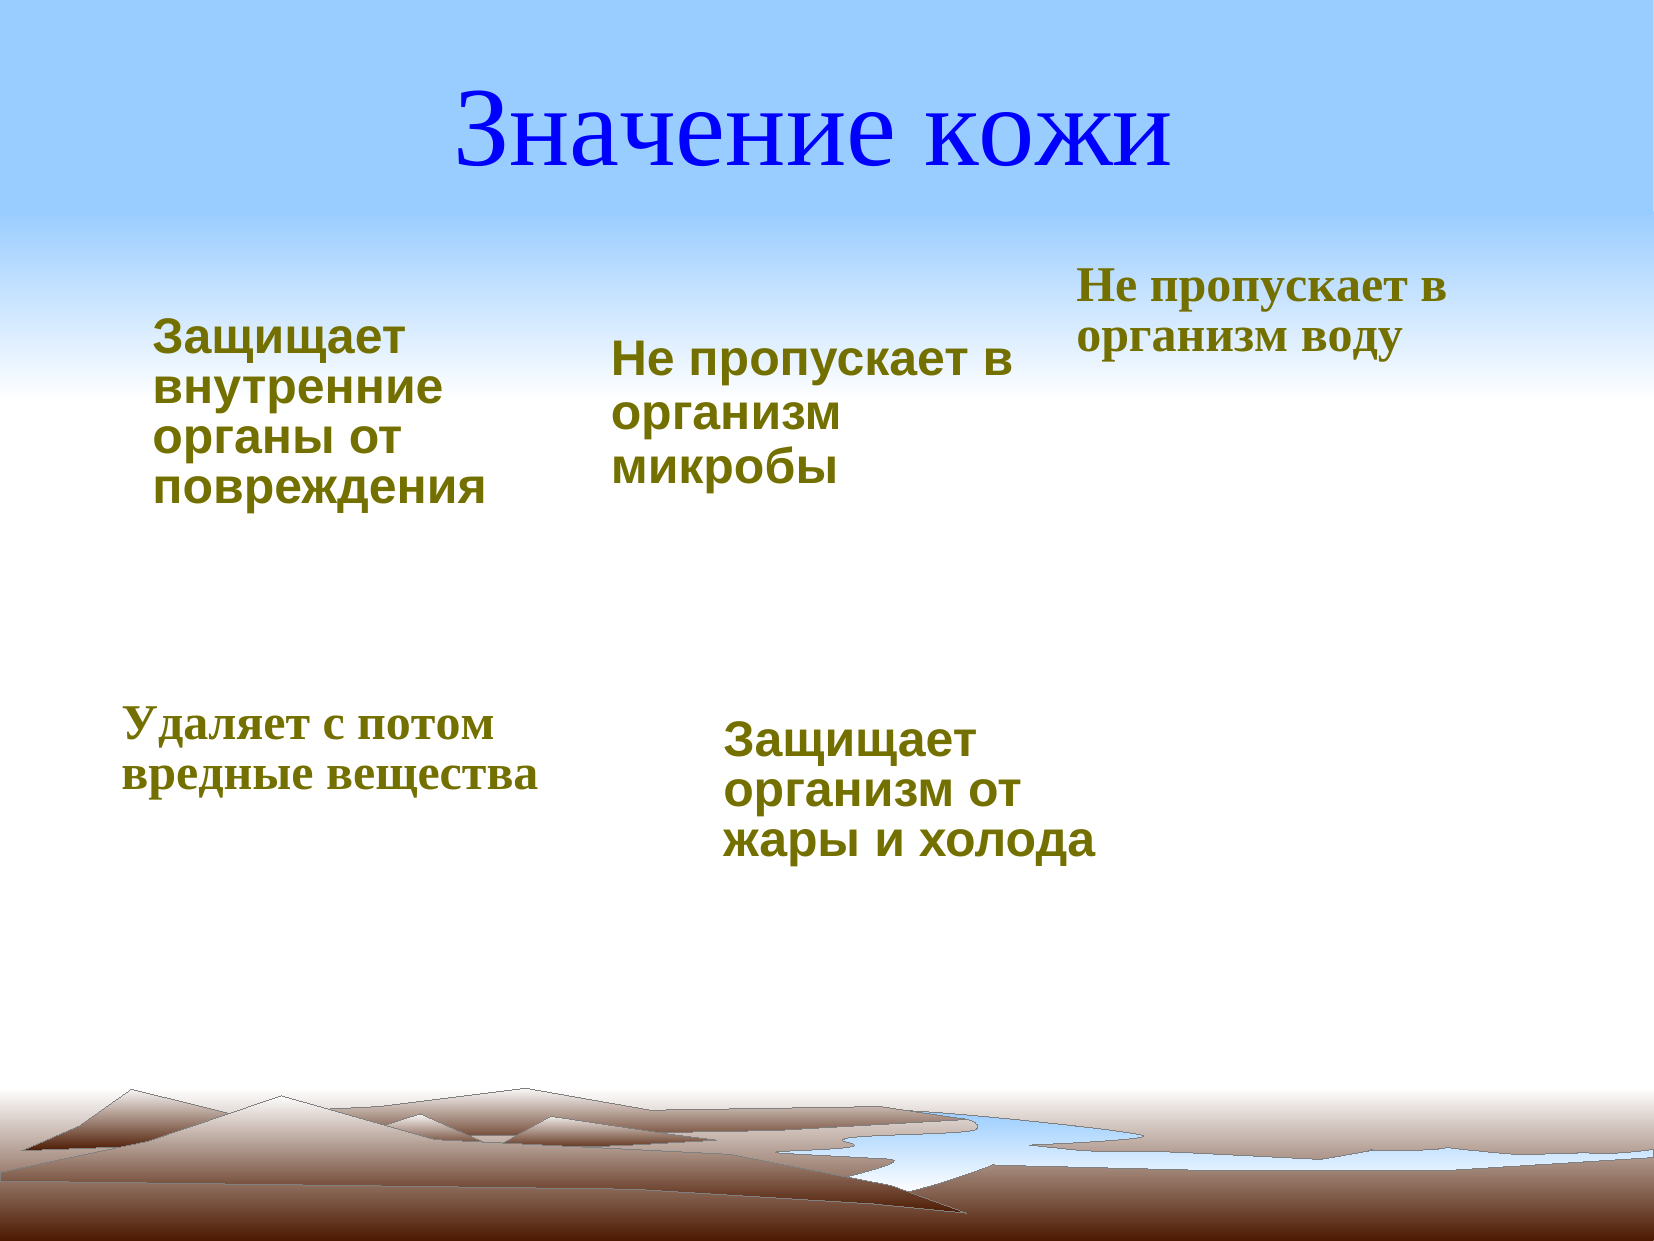

# Значение кожи
Не пропускает в организм воду
Защищает внутренние органы от повреждения
Не пропускает в организм микробы
Удаляет с потом вредные вещества
Защищает организм от жары и холода